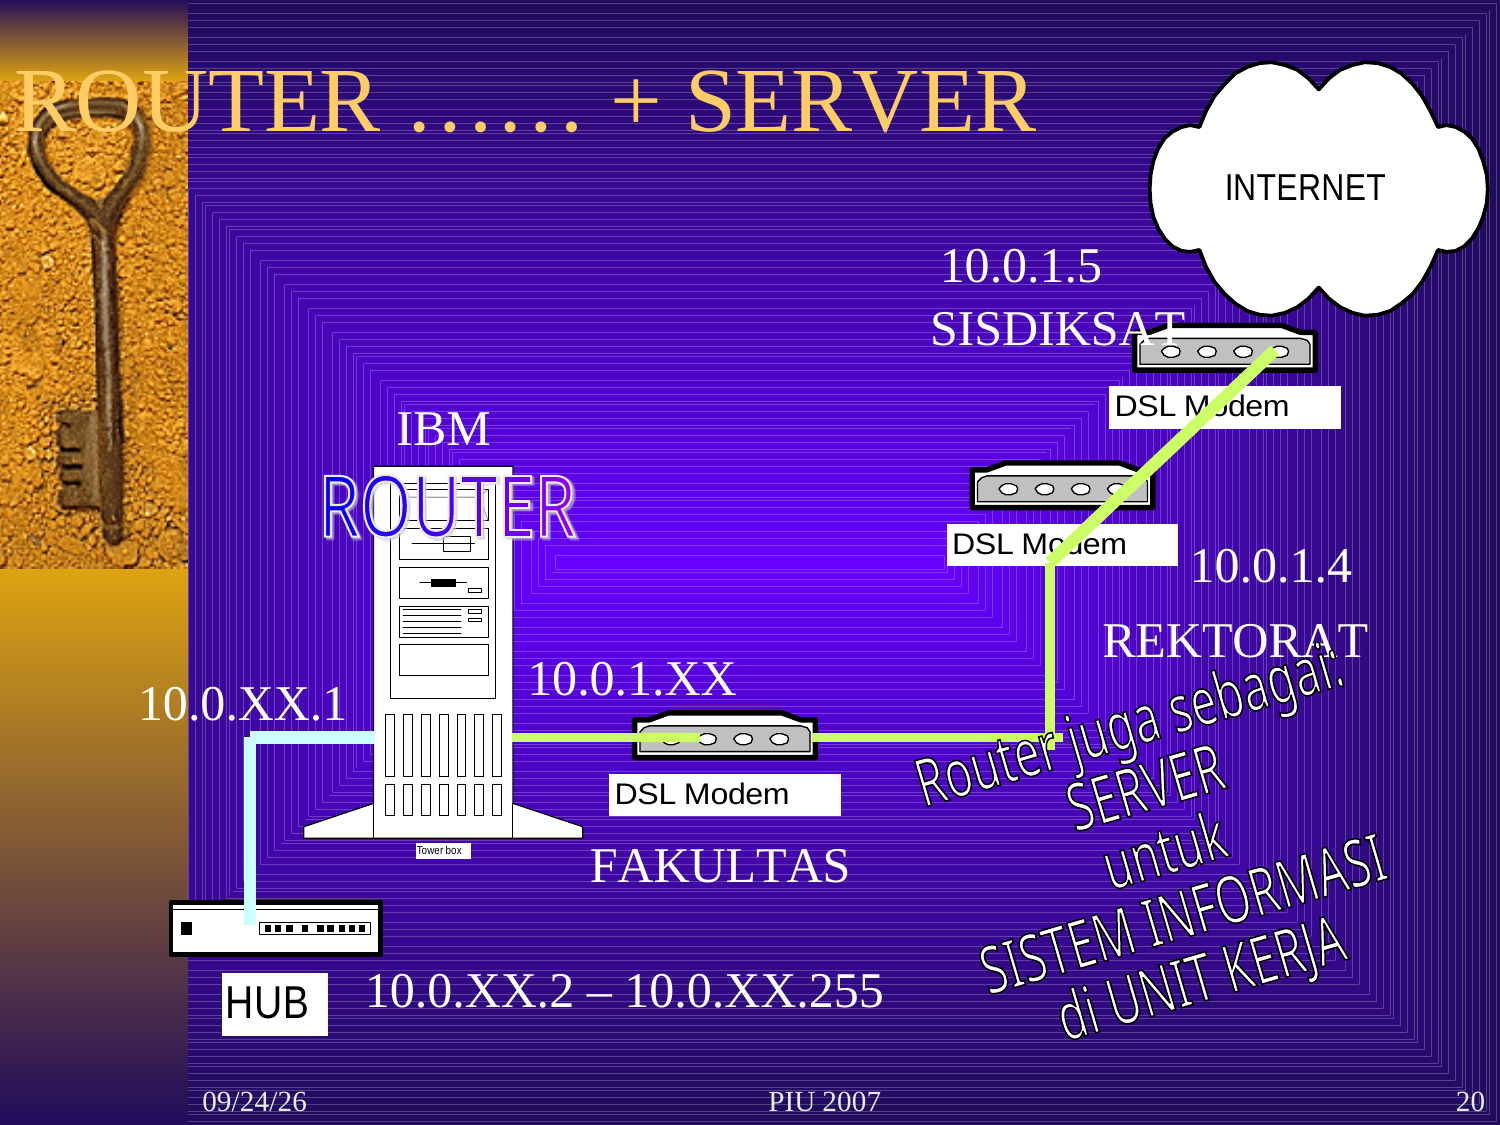

# ROUTER …… + SERVER
10.0.1.5
SISDIKSAT
IBM
ROUTER
10.0.1.4
REKTORAT
10.0.1.XX
10.0.XX.1
Router juga sebagai:
SERVER
untuk
SISTEM INFORMASI
di UNIT KERJA
FAKULTAS
10.0.XX.2 – 10.0.XX.255
PIU 2007
20